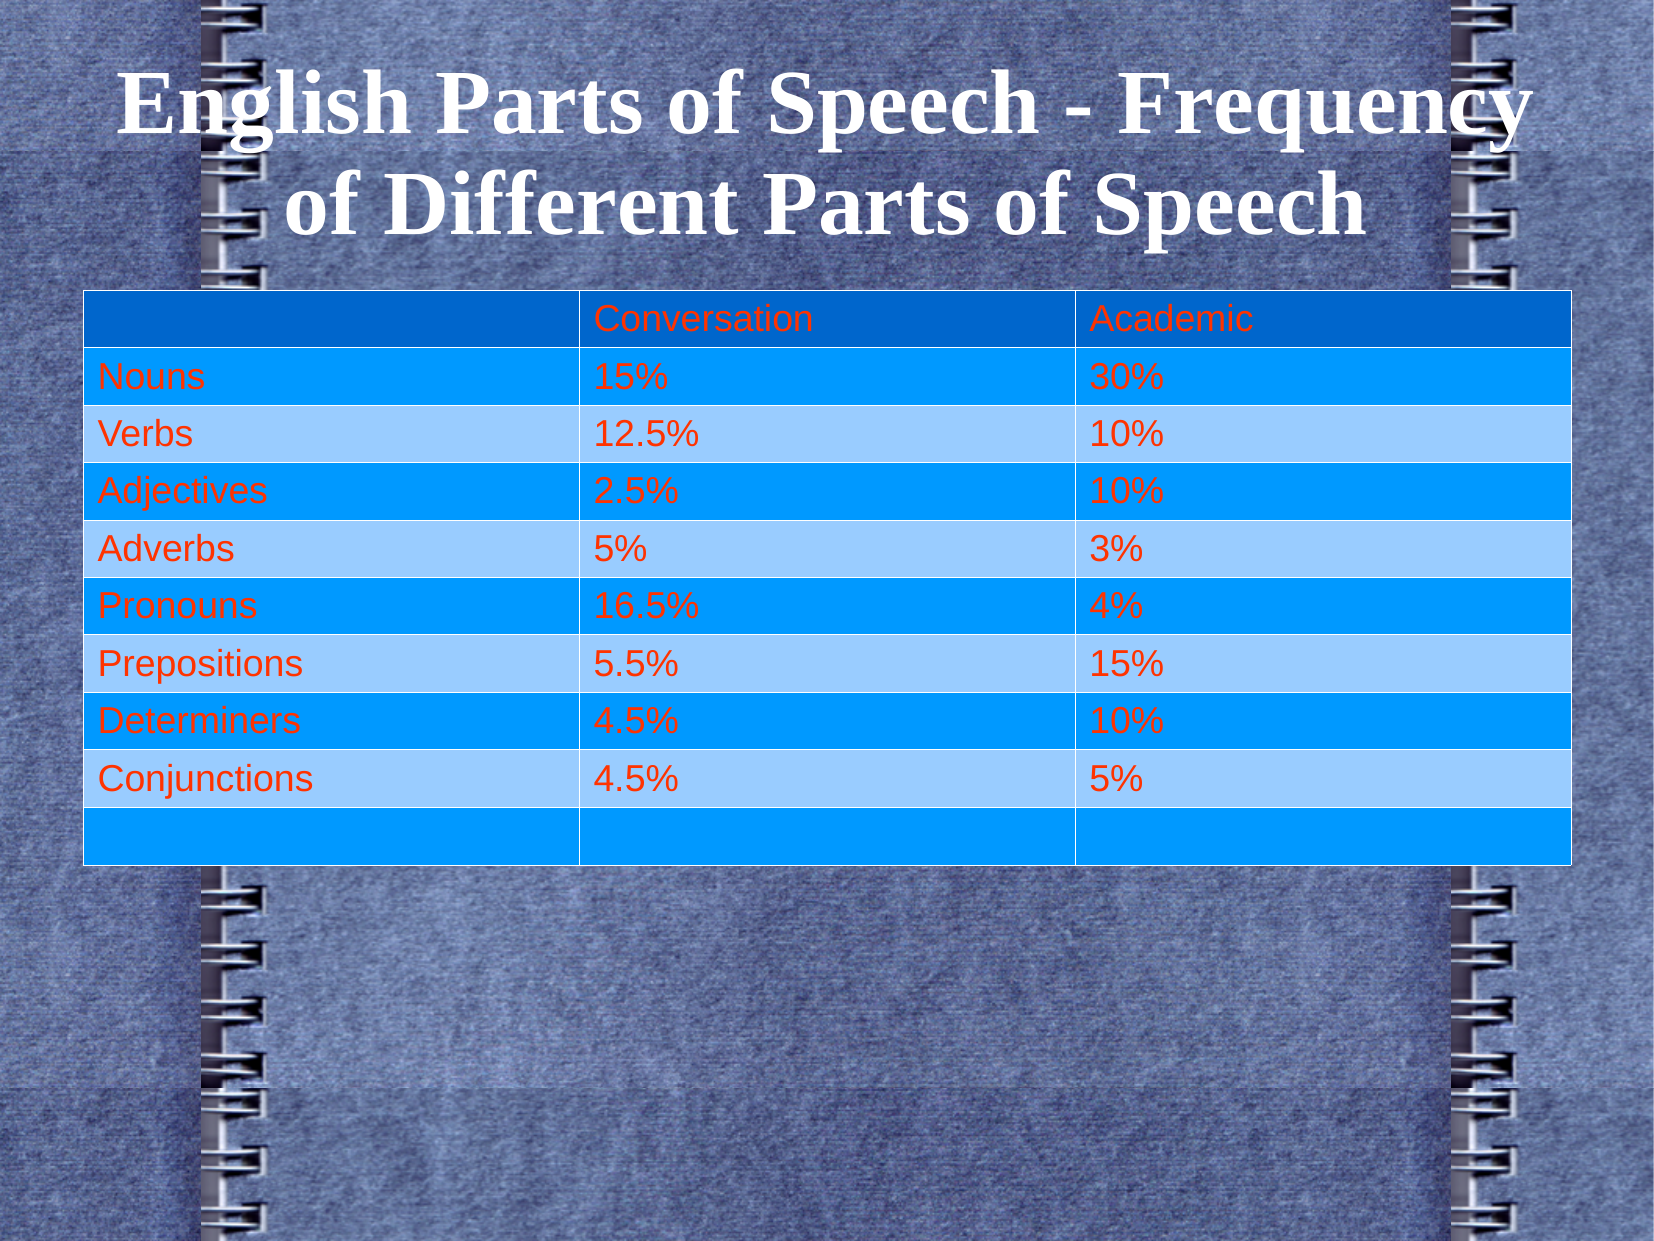

# English Parts of Speech - Frequency of Different Parts of Speech
| | Conversation | Academic |
| --- | --- | --- |
| Nouns | 15% | 30% |
| Verbs | 12.5% | 10% |
| Adjectives | 2.5% | 10% |
| Adverbs | 5% | 3% |
| Pronouns | 16.5% | 4% |
| Prepositions | 5.5% | 15% |
| Determiners | 4.5% | 10% |
| Conjunctions | 4.5% | 5% |
| | | |